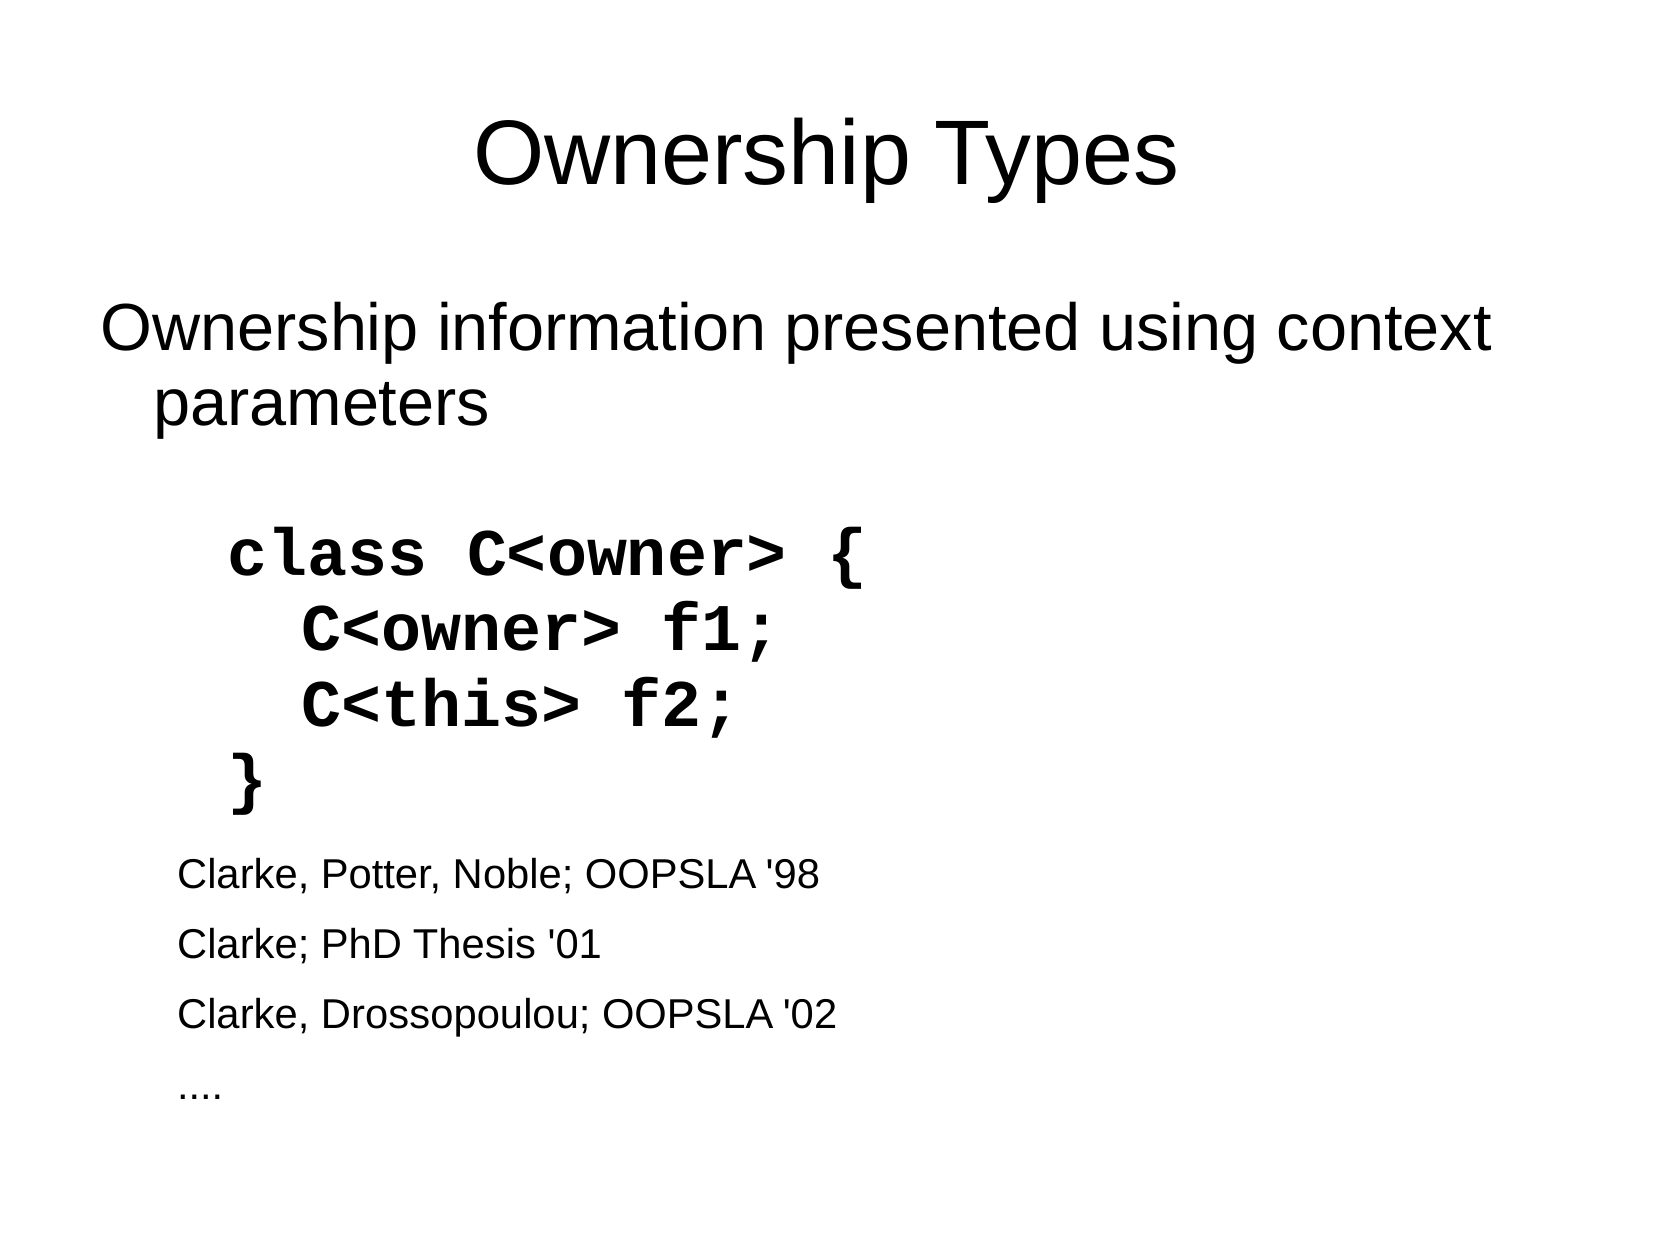

# Ownership Types
Ownership information presented using context parameters
	class C<owner> {
		C<owner> f1;
		C<this> f2;
	}
Clarke, Potter, Noble; OOPSLA '98
Clarke; PhD Thesis '01
Clarke, Drossopoulou; OOPSLA '02
....